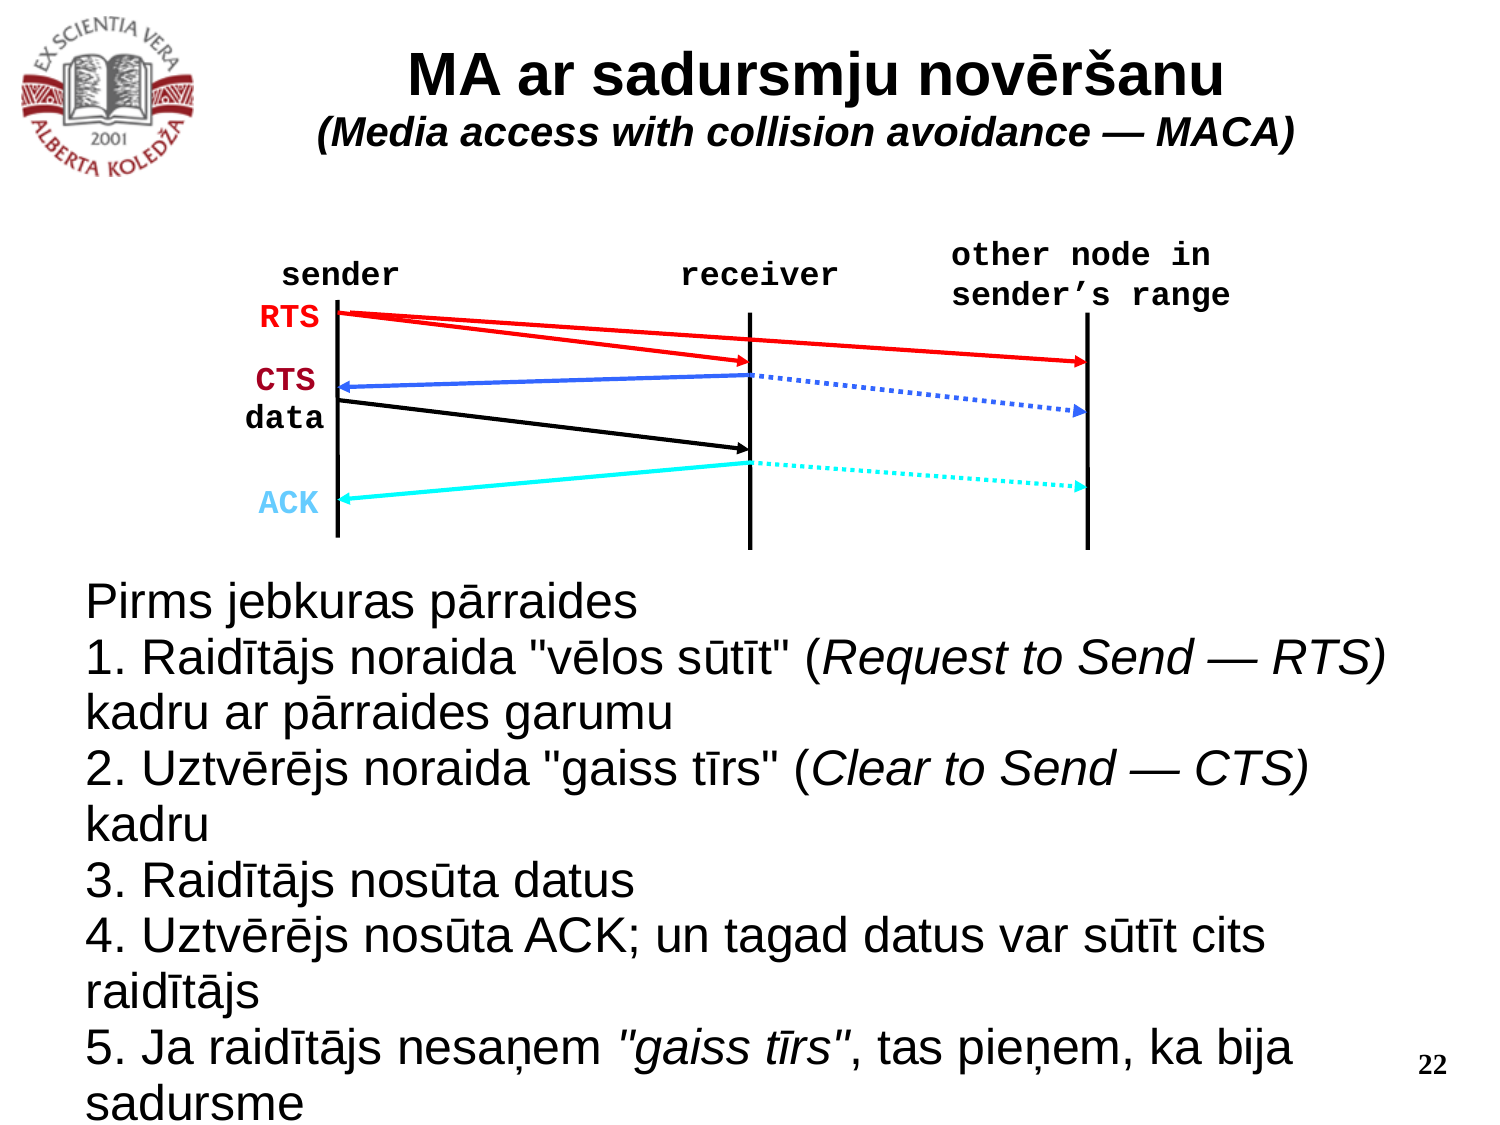

# MA ar sadursmju novēršanu (Media access with collision avoidance — MACA)
other node in
sender’s range
sender
receiver
RTS
CTS
data
ACK
Pirms jebkuras pārraides
 Raidītājs noraida "vēlos sūtīt" (Request to Send — RTS) kadru ar pārraides garumu
 Uztvērējs noraida "gaiss tīrs" (Clear to Send — CTS) kadru
 Raidītājs nosūta datus
 Uztvērējs nosūta ACK; un tagad datus var sūtīt cits raidītājs
 Ja raidītājs nesaņem "gaiss tīrs", tas pieņem, ka bija sadursme